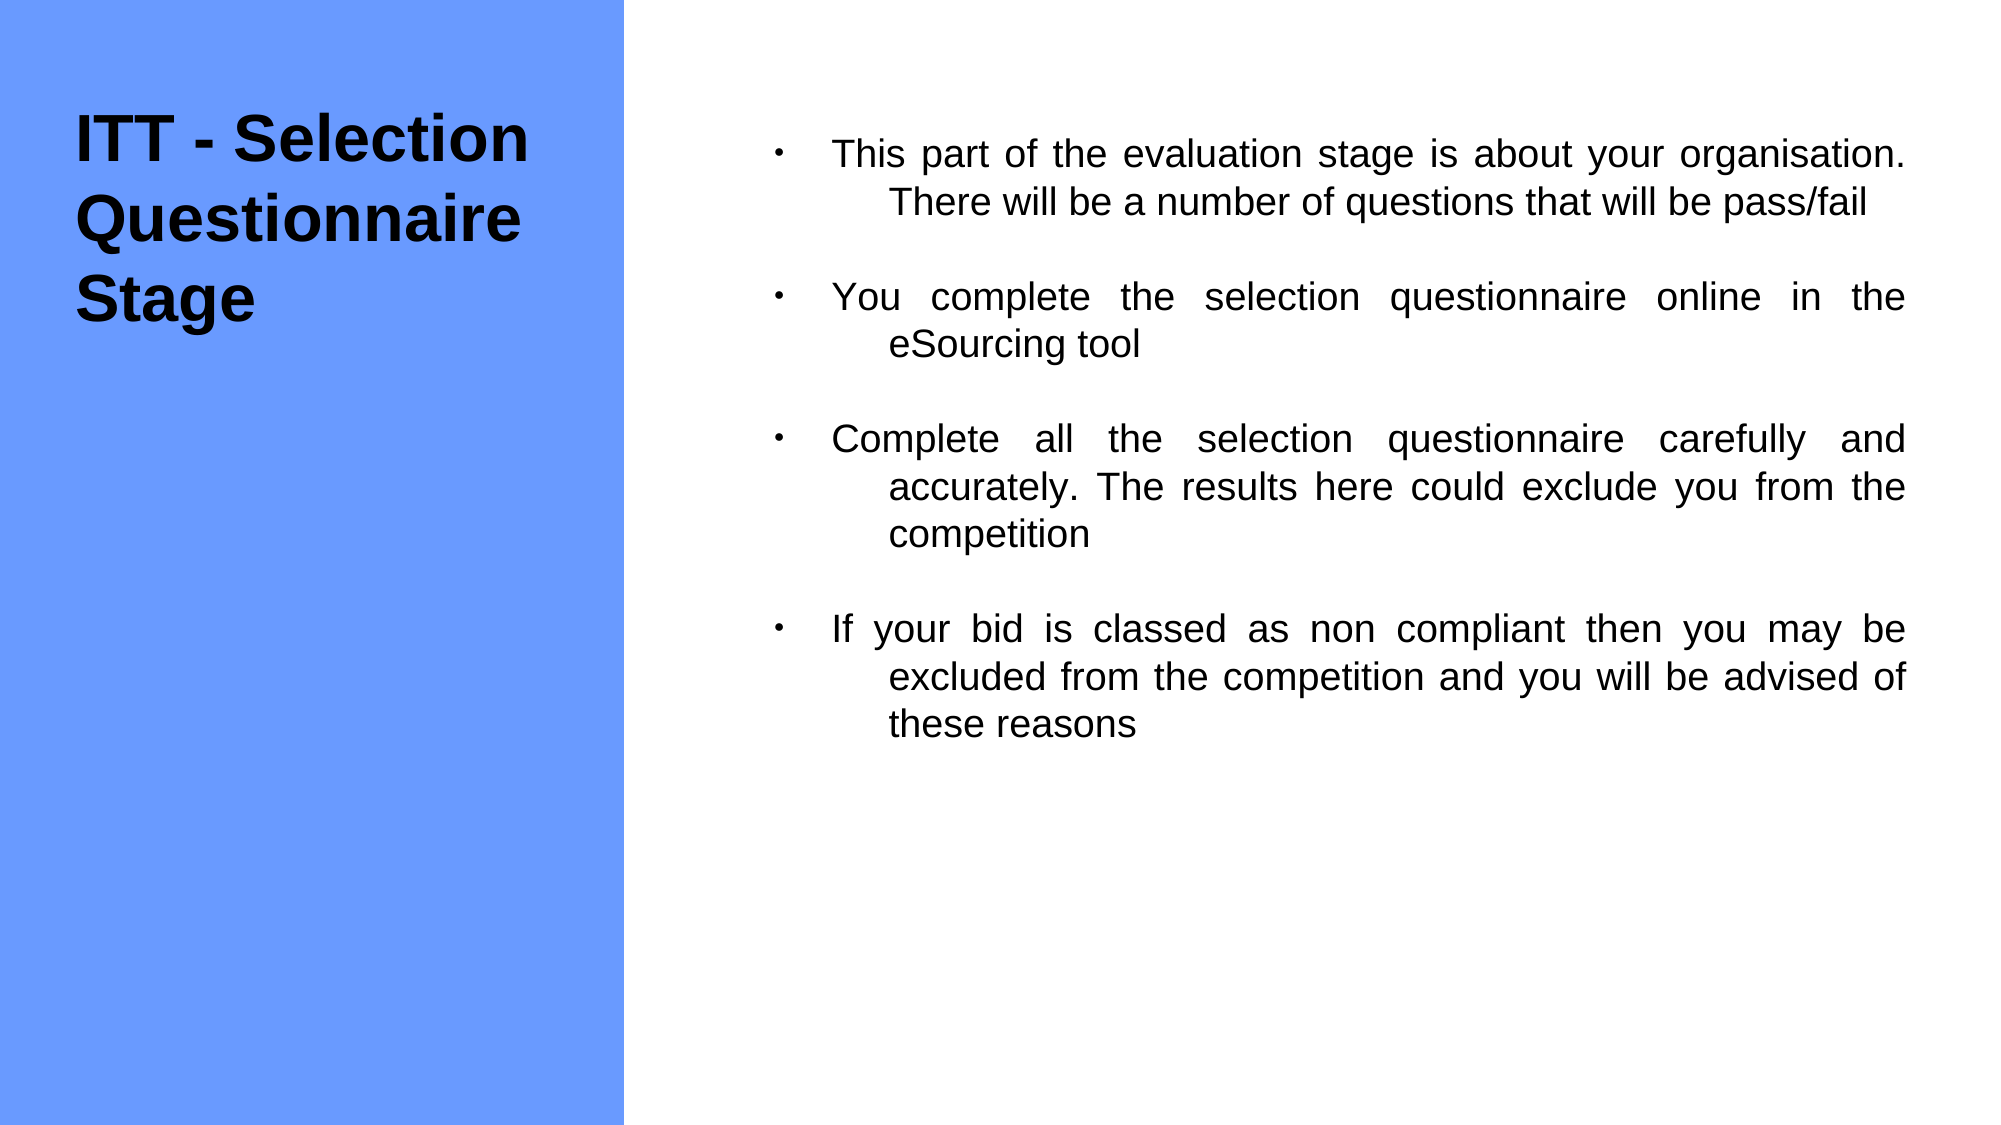

# ITT - Selection Questionnaire Stage
This part of the evaluation stage is about your organisation. There will be a number of questions that will be pass/fail
You complete the selection questionnaire online in the eSourcing tool
Complete all the selection questionnaire carefully and accurately. The results here could exclude you from the competition
If your bid is classed as non compliant then you may be excluded from the competition and you will be advised of these reasons